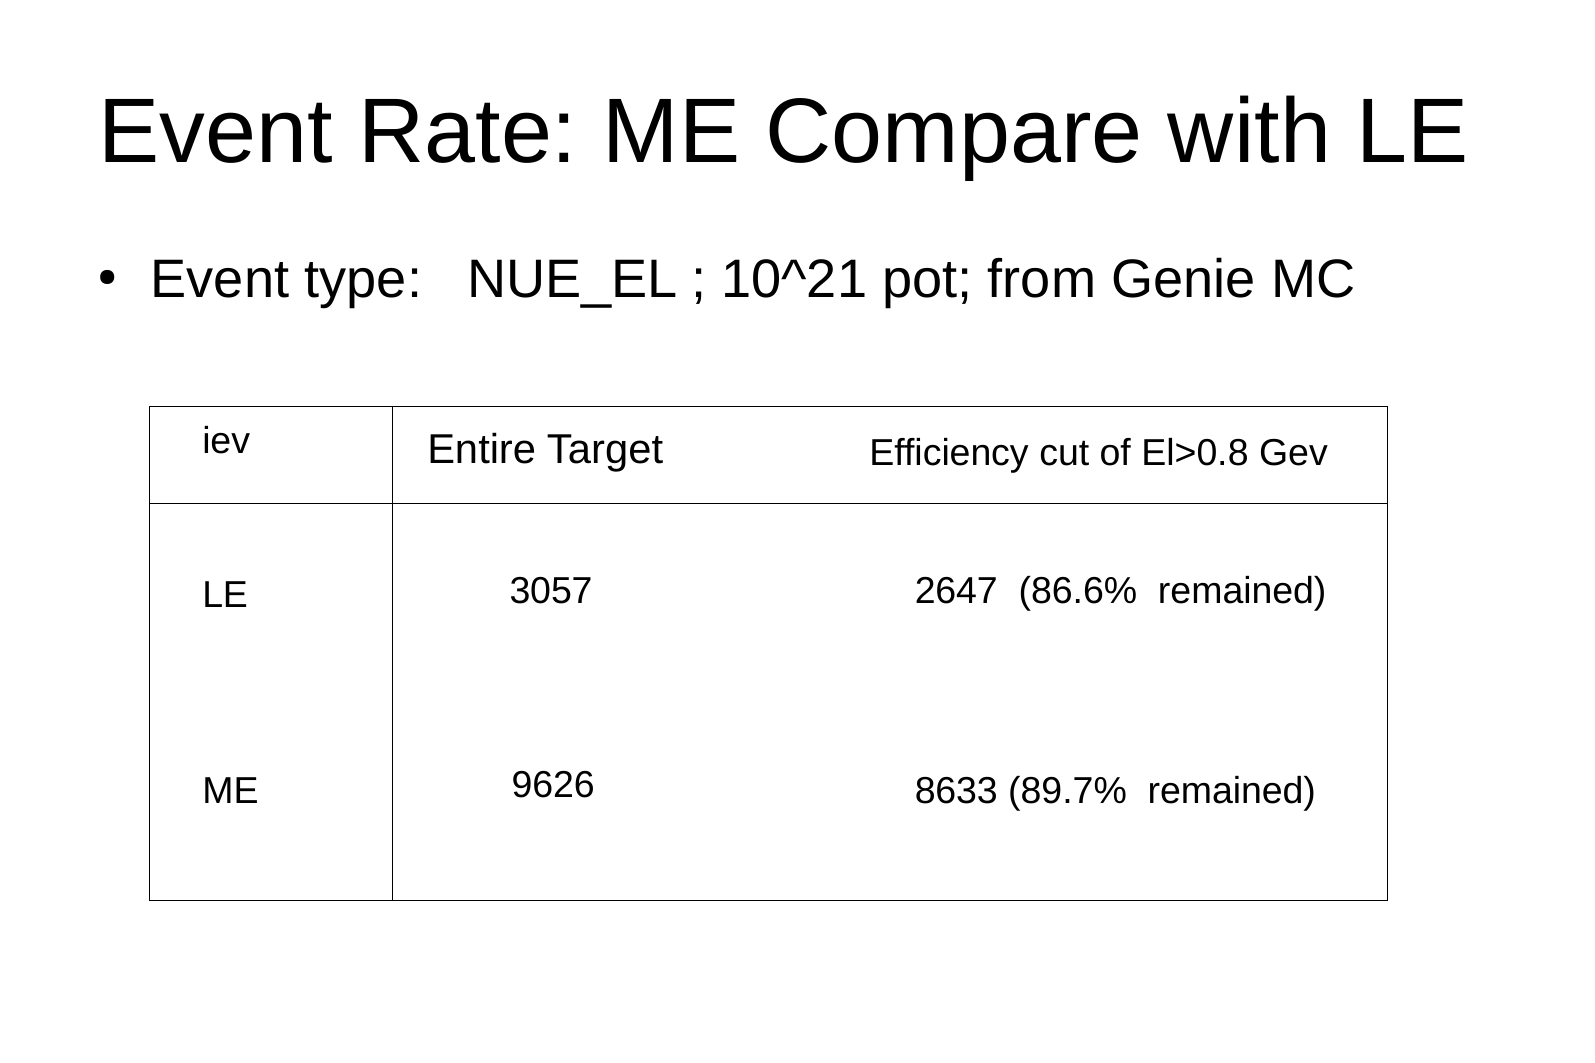

# Event Rate: ME Compare with LE
Event type: NUE_EL ; 10^21 pot; from Genie MC
iev
Entire Target
Efficiency cut of El>0.8 Gev
3057
2647 (86.6% remained)
LE
9626
8633 (89.7% remained)
ME